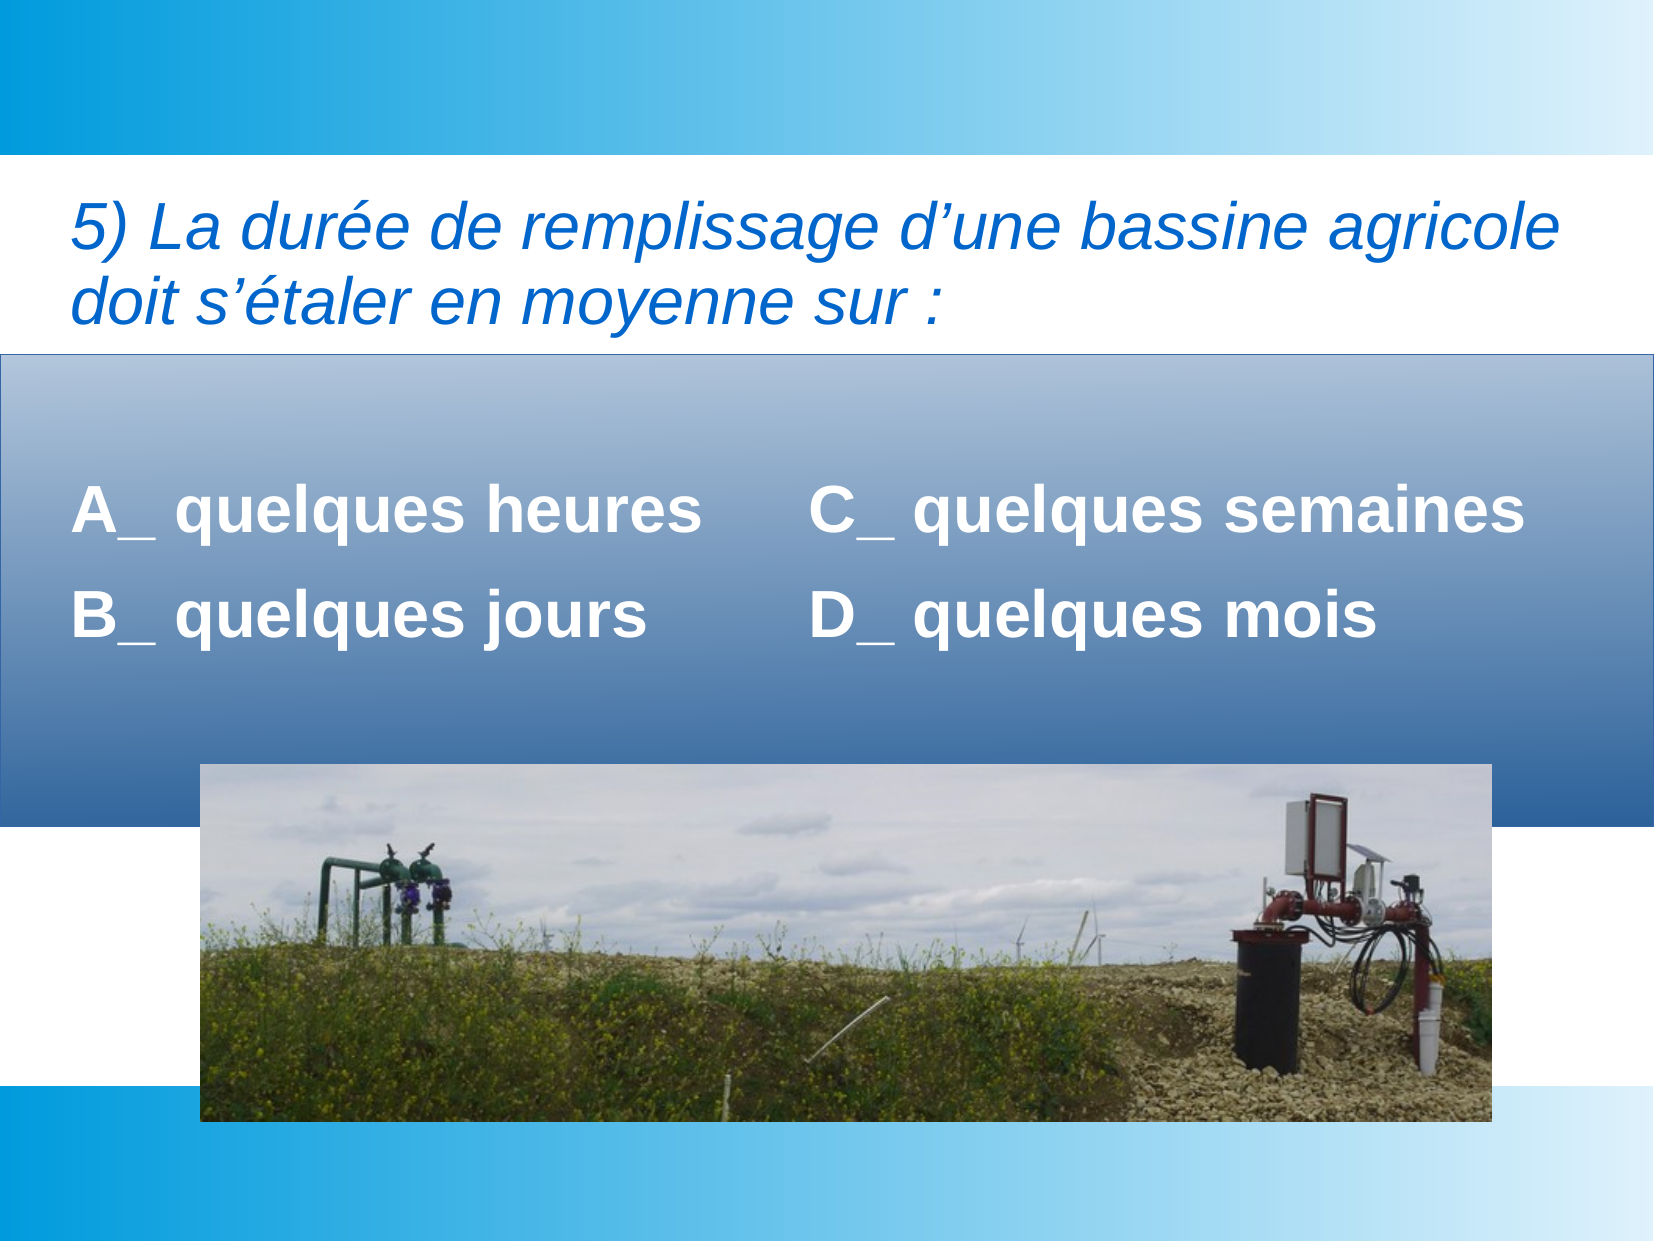

# 5) La durée de remplissage d’une bassine agricole doit s’étaler en moyenne sur :
A_ quelques heures		C_ quelques semaines
B_ quelques jours			D_ quelques mois